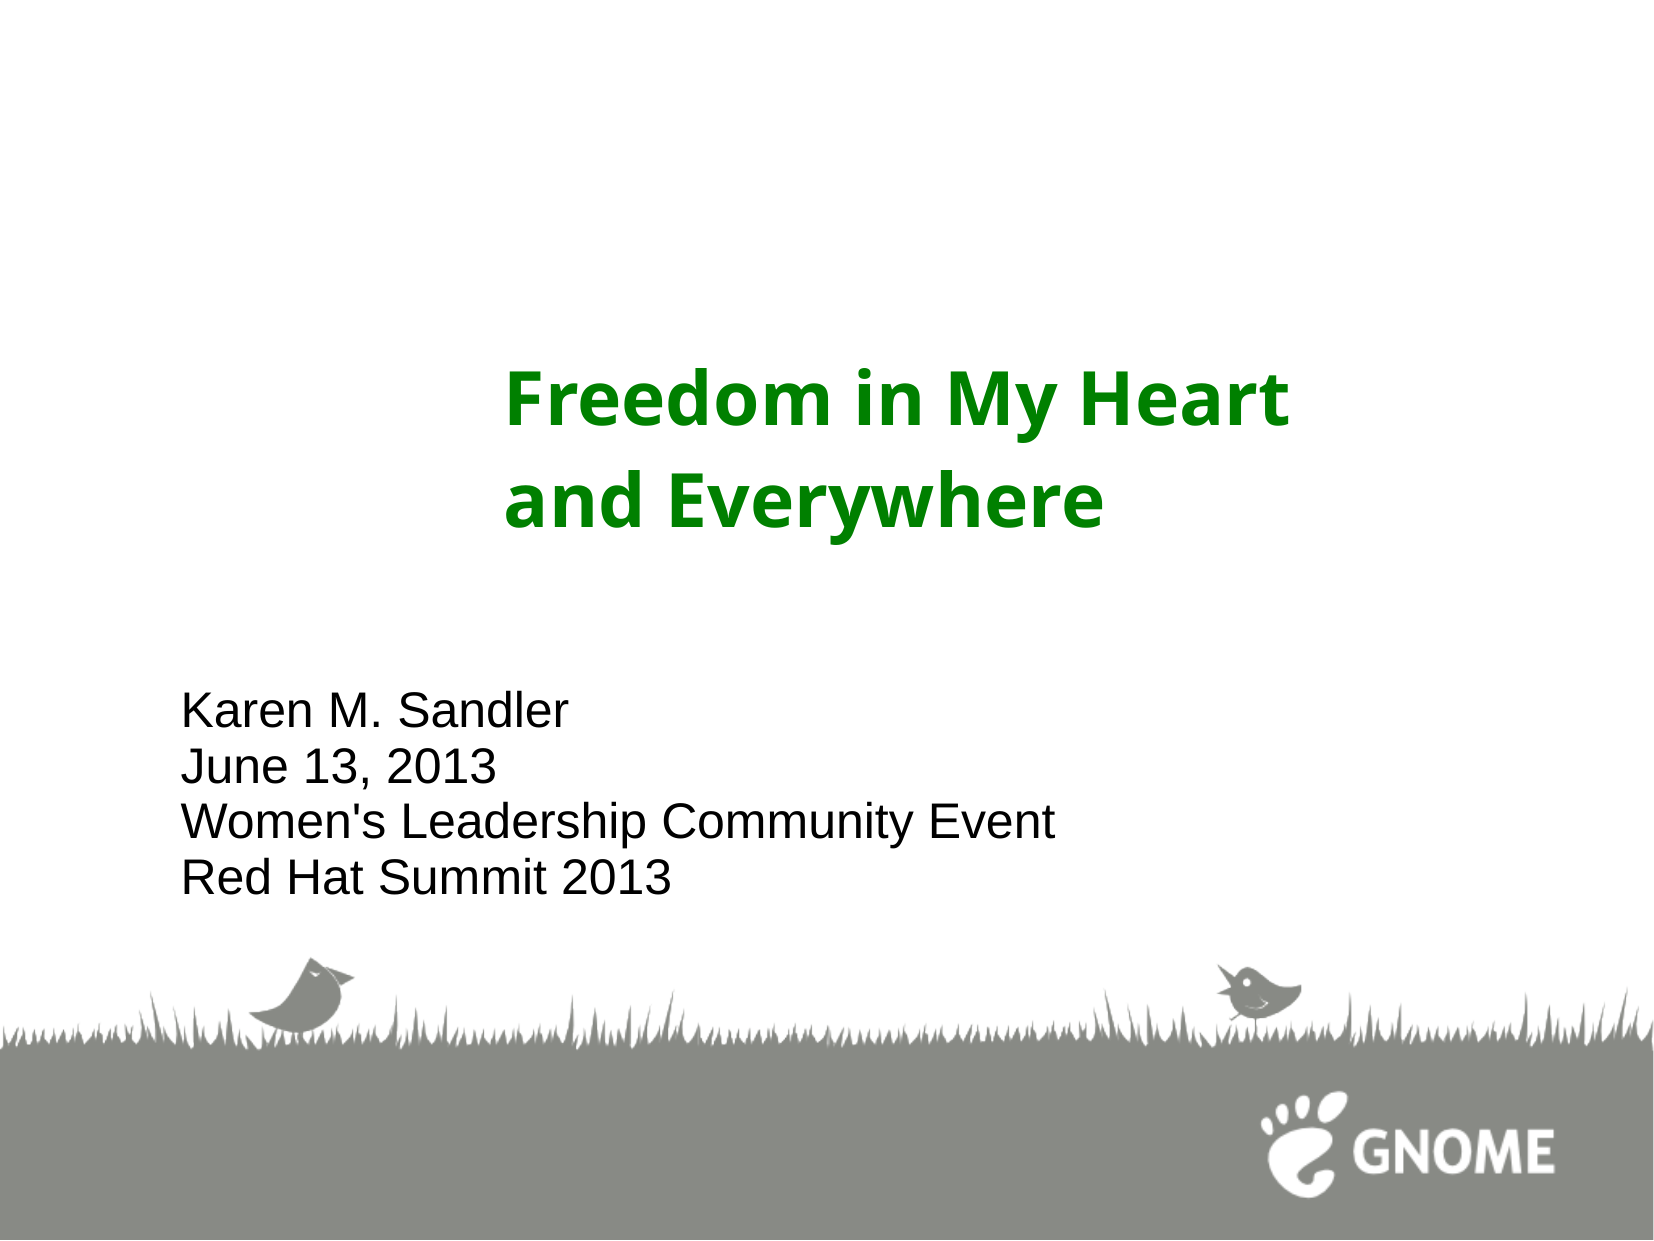

Freedom in My Heart
and Everywhere
Karen M. Sandler
June 13, 2013
Women's Leadership Community Event
Red Hat Summit 2013